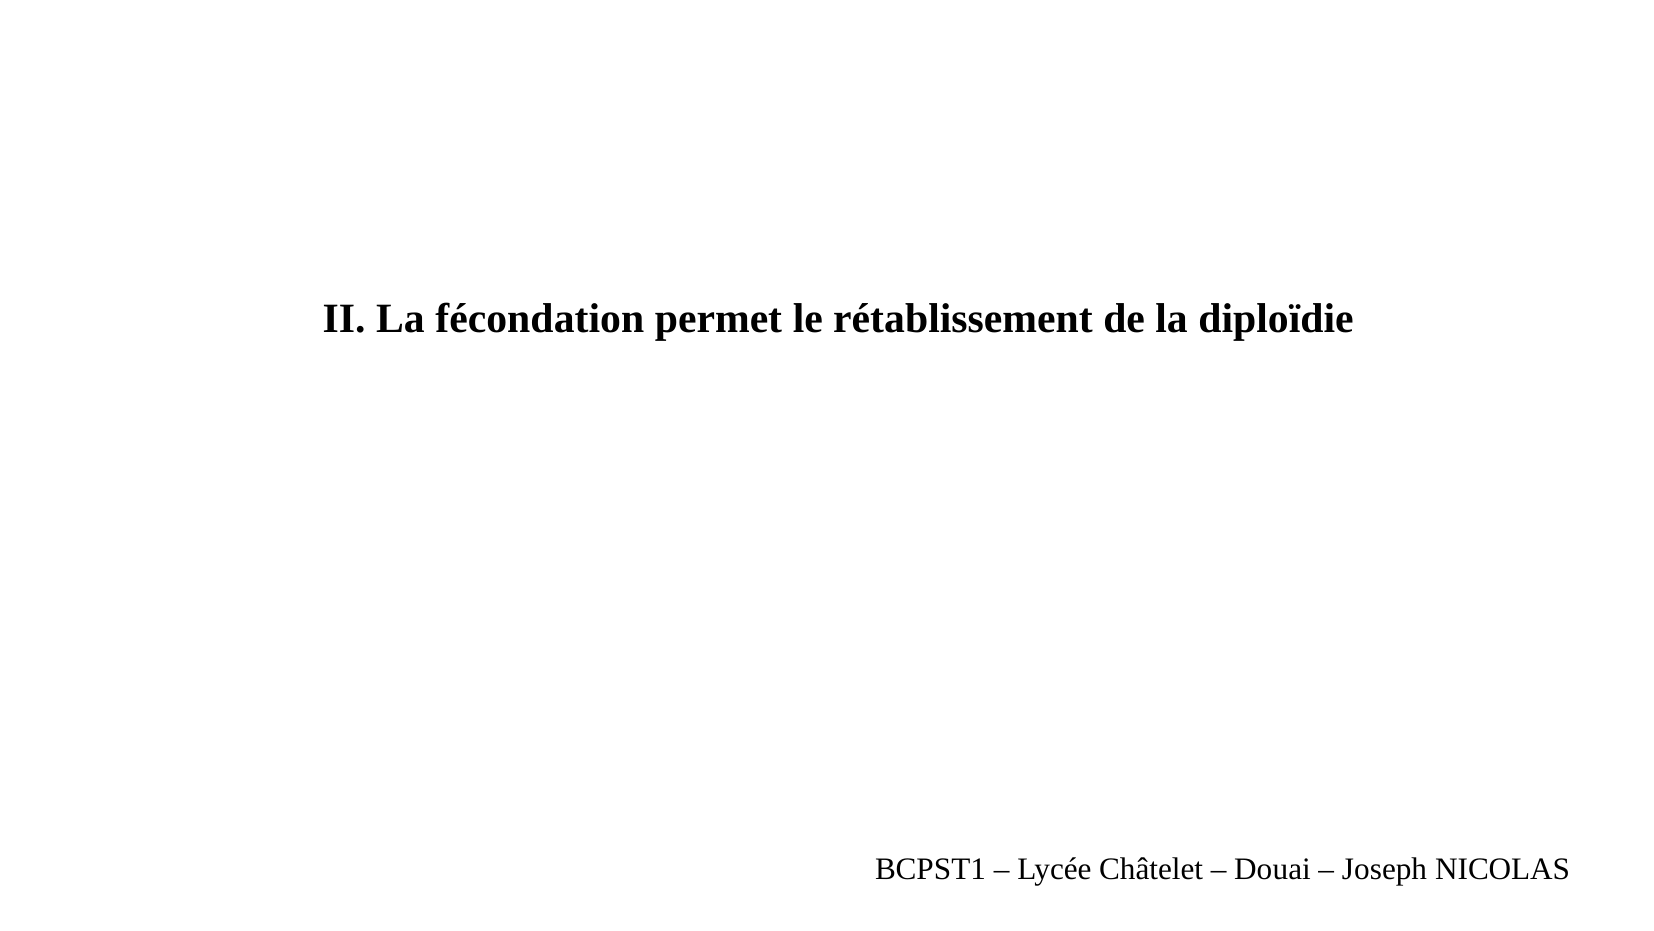

II. La fécondation permet le rétablissement de la diploïdie
BCPST1 – Lycée Châtelet – Douai – Joseph NICOLAS